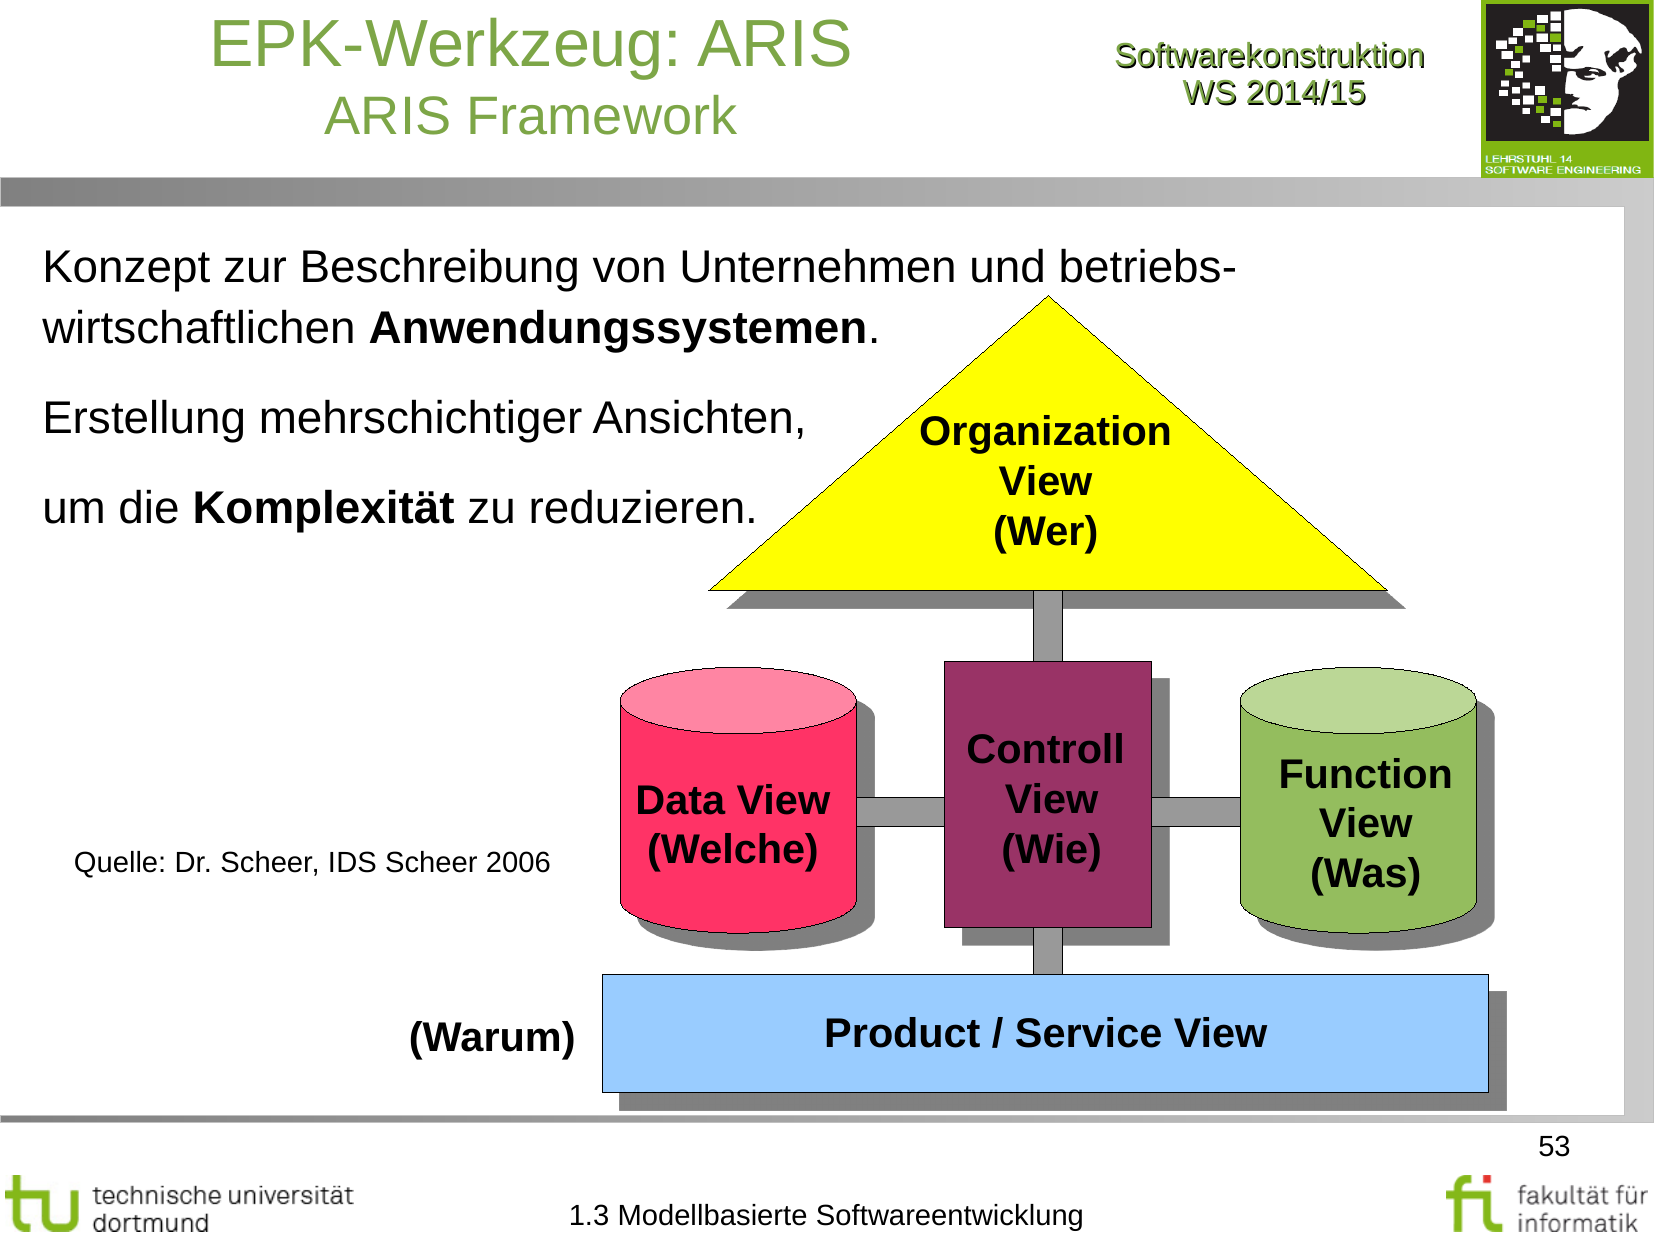

# EPK-Werkzeug: ARIS ARIS Framework
Konzept zur Beschreibung von Unternehmen und betriebs-
wirtschaftlichen Anwendungssystemen.
Erstellung mehrschichtiger Ansichten,
um die Komplexität zu reduzieren.
Organization
View
(Wer)
Controll
View
(Wie)
Function
View
(Was)
Data View
(Welche)
Quelle: Dr. Scheer, IDS Scheer 2006
Product / Service View
(Warum)
53
1.3 Modellbasierte Softwareentwicklung